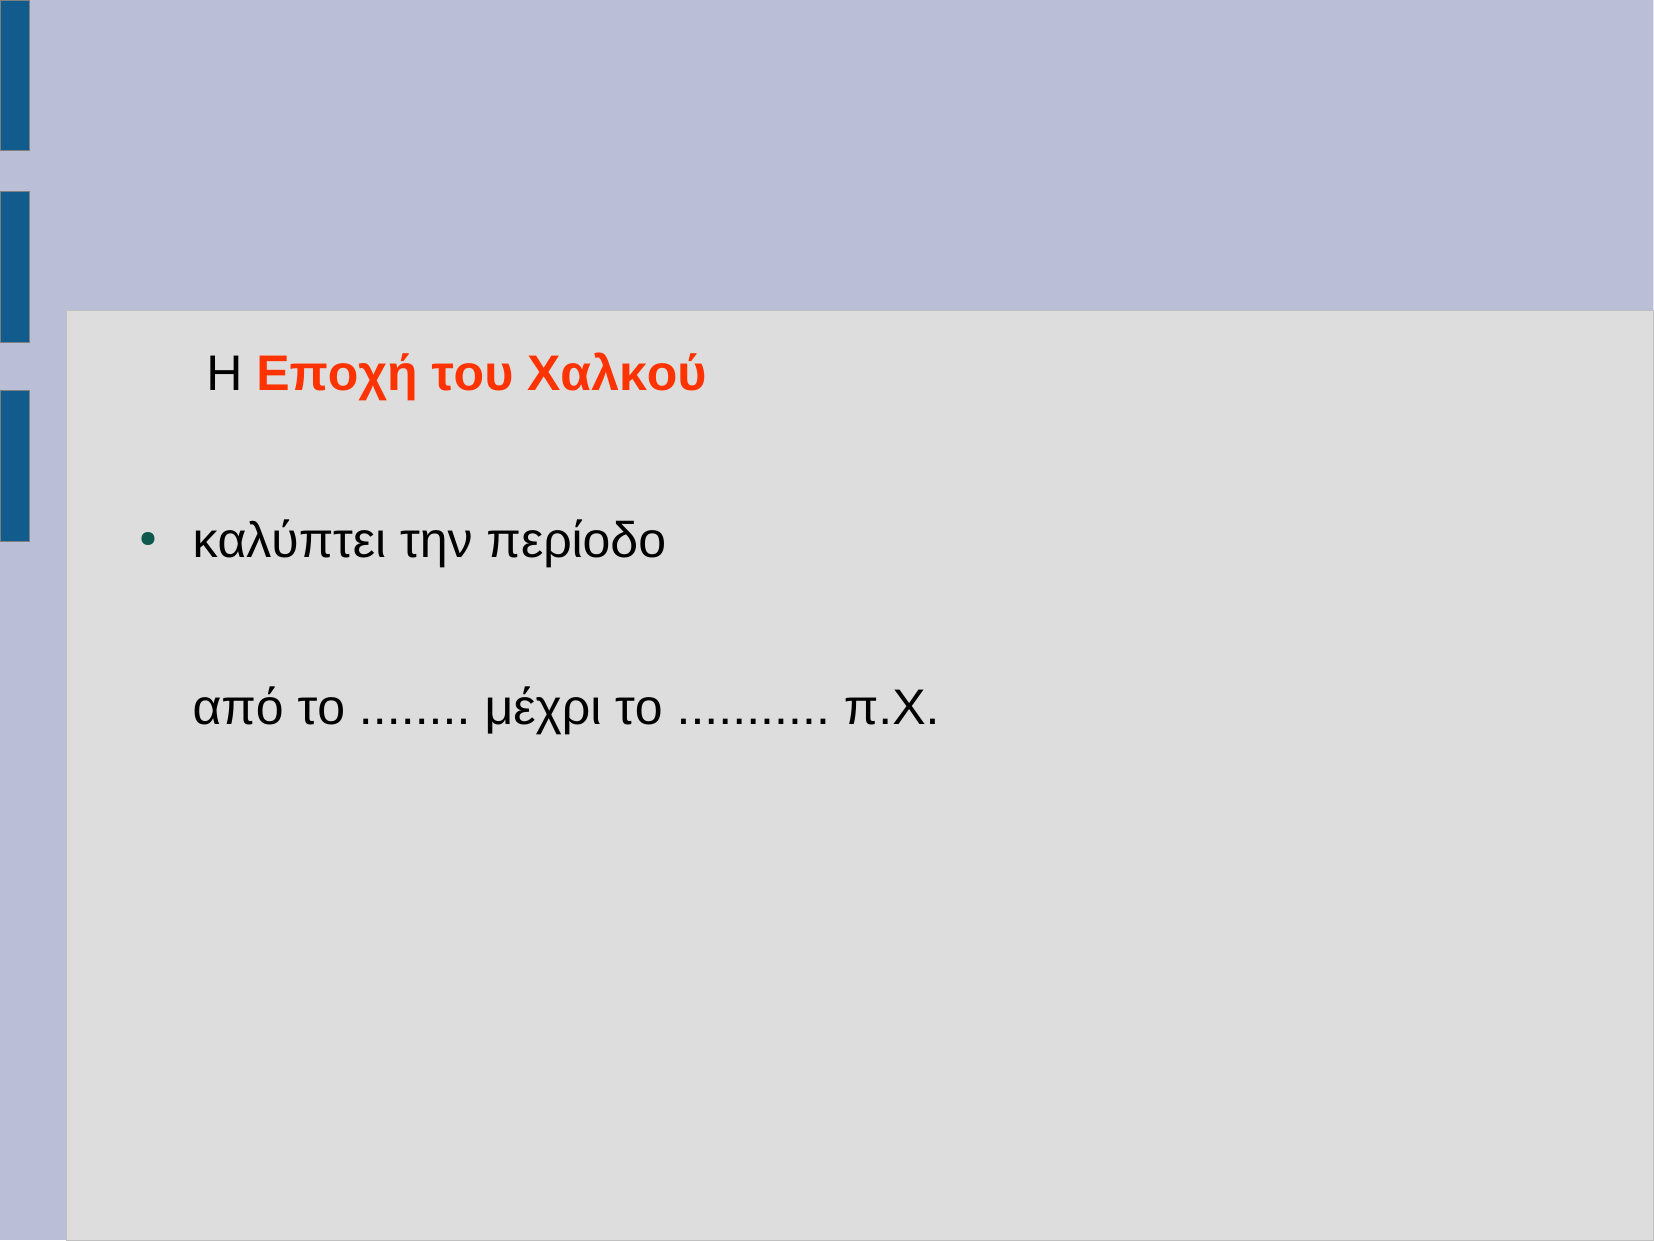

#
 Η Εποχή του Χαλκού
καλύπτει την περίοδο
από το ........ μέχρι το ........... π.Χ.